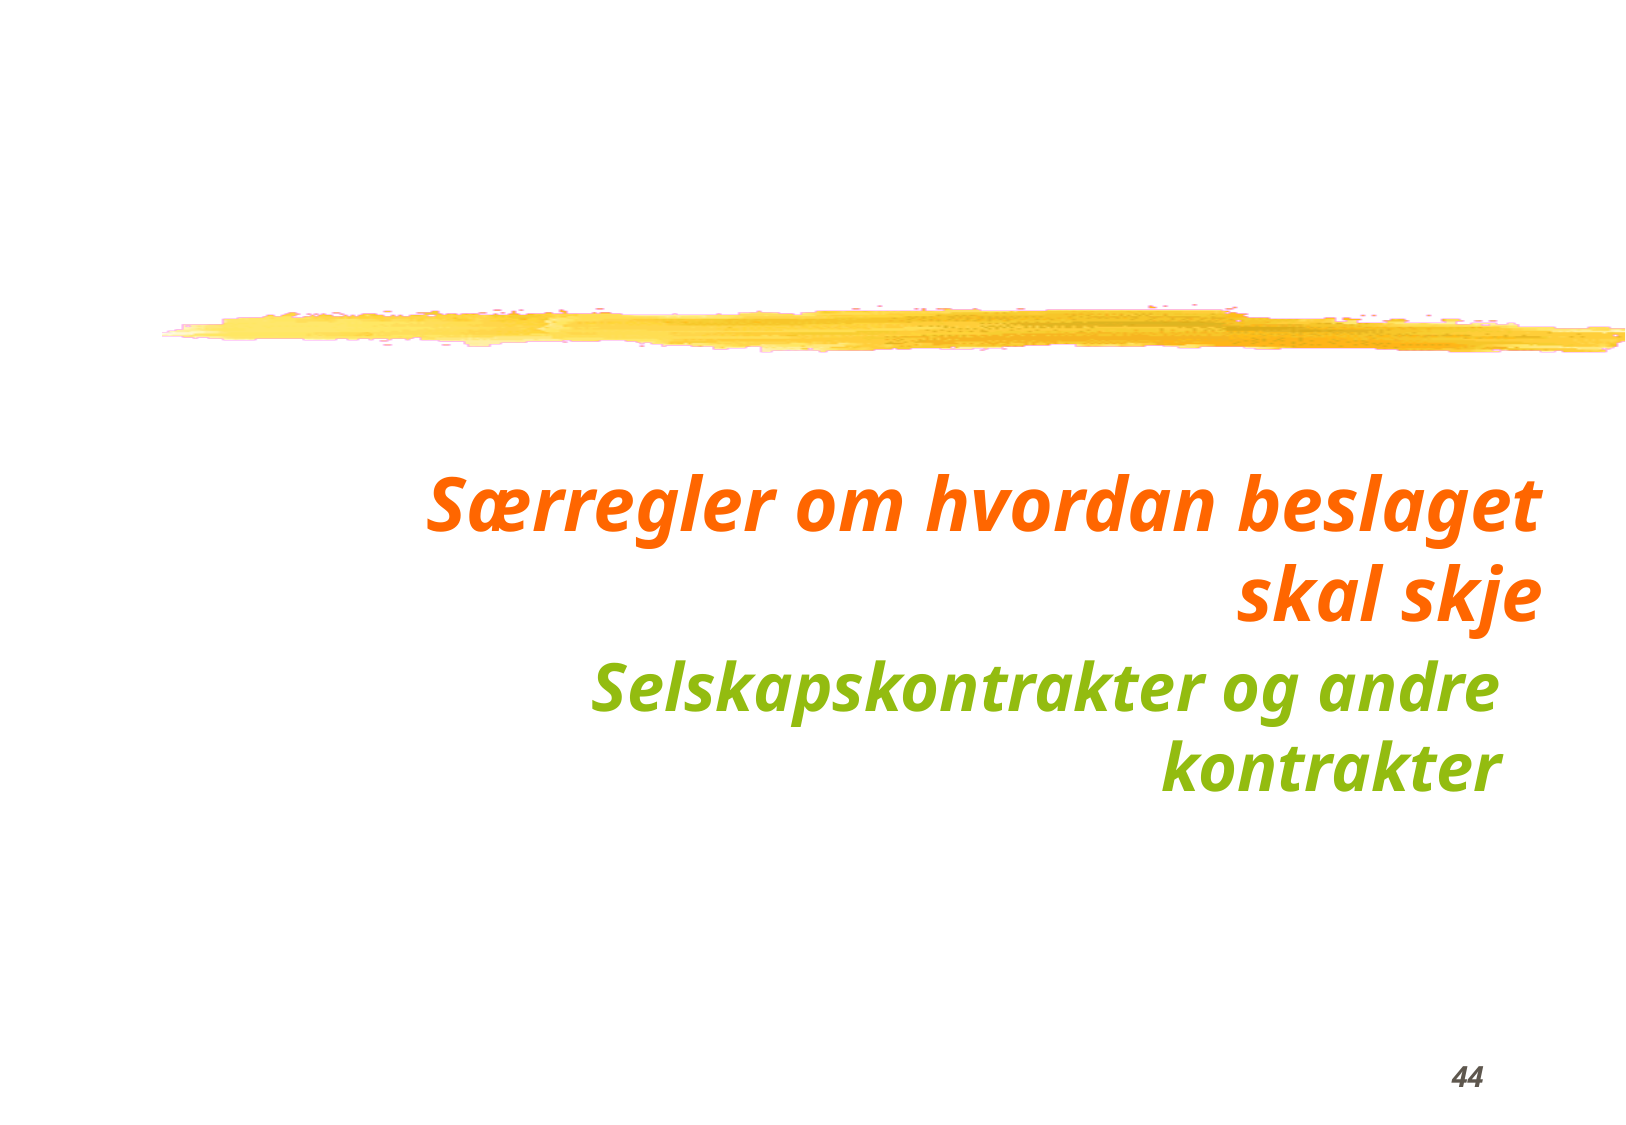

# Særregler om hvordan beslaget skal skje
 Selskapskontrakter og andre kontrakter